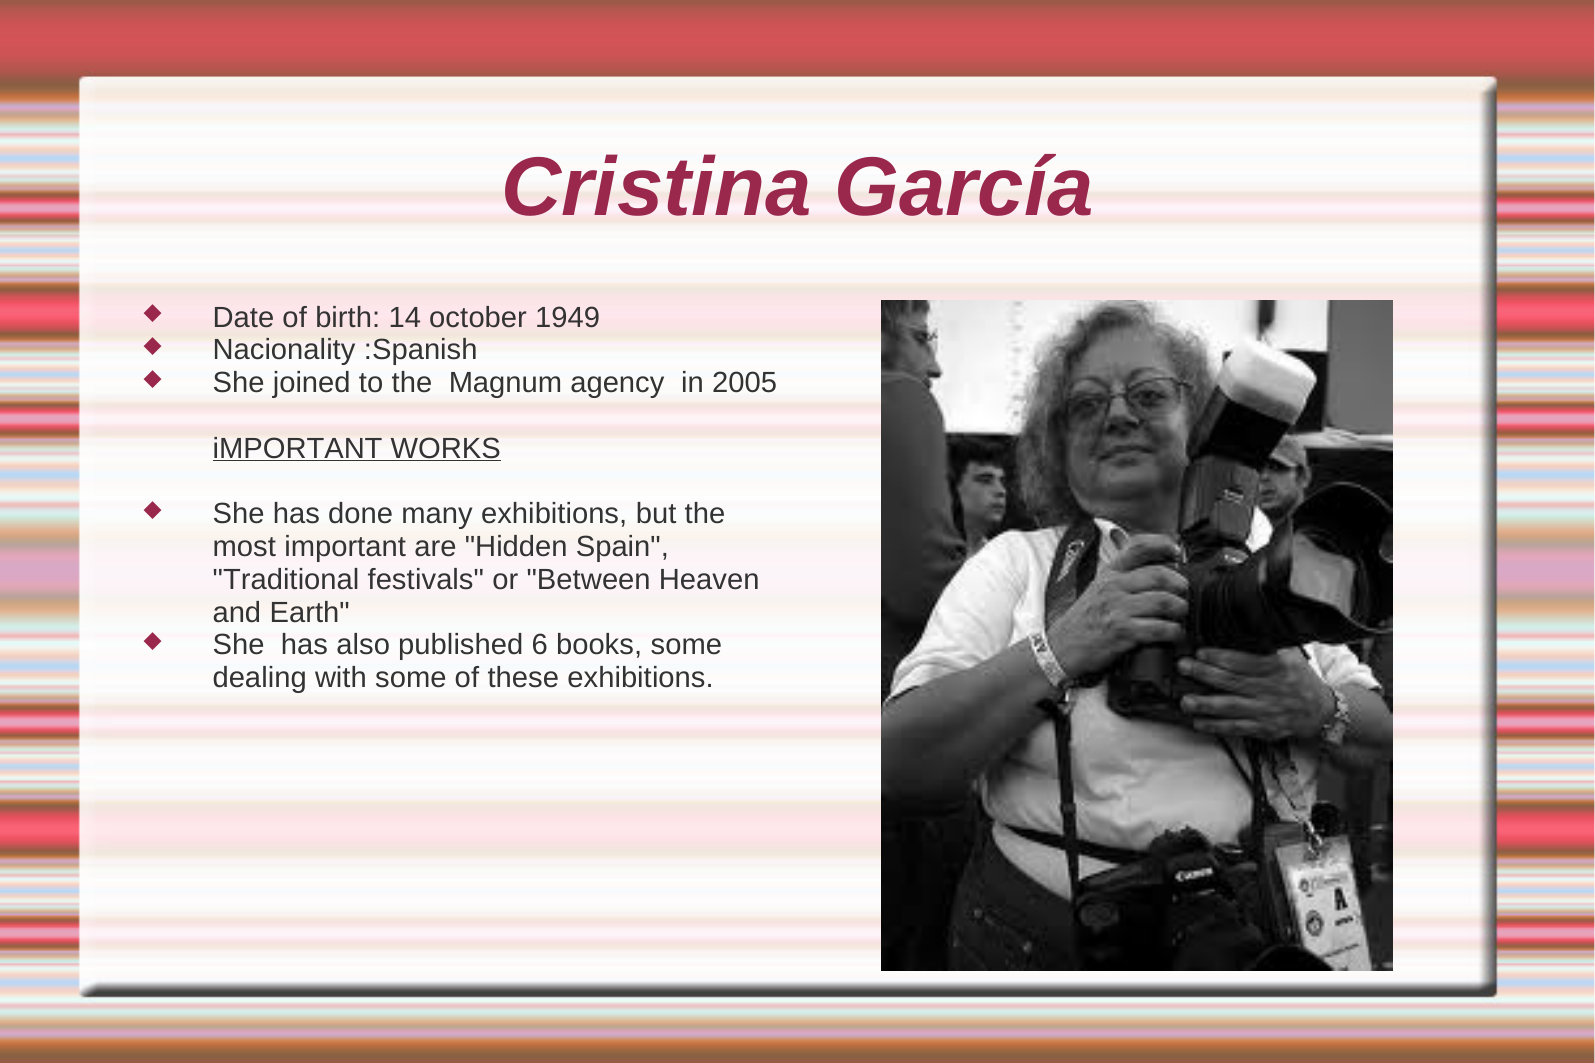

# Cristina García
Date of birth: 14 october 1949
Nacionality :Spanish
She joined to the Magnum agency in 2005
iMPORTANT WORKS
She has done many exhibitions, but the most important are "Hidden Spain", "Traditional festivals" or "Between Heaven and Earth"
She has also published 6 books, some dealing with some of these exhibitions.